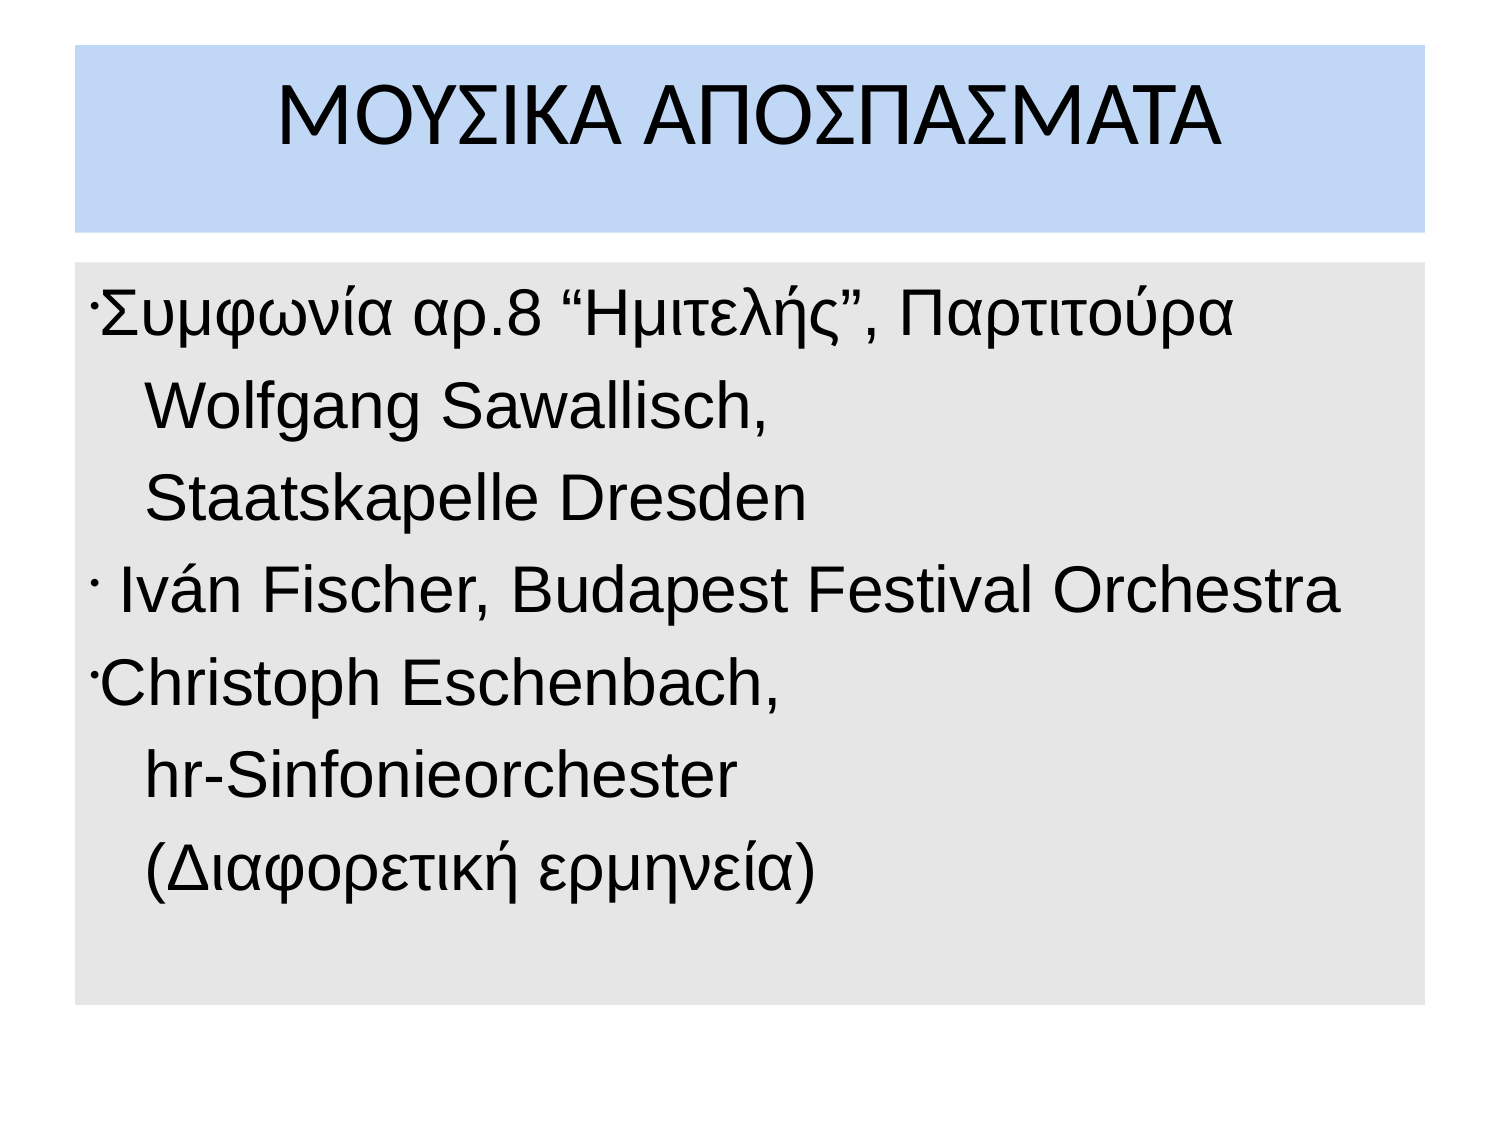

# ΜΟΥΣΙΚΑ ΑΠΟΣΠΑΣΜΑΤΑ
Συμφωνία αρ.8 “Ημιτελής”, Παρτιτούρα
 Wolfgang Sawallisch,
 Staatskapelle Dresden
 Iván Fischer, Budapest Festival Orchestra
Christoph Eschenbach,
 hr-Sinfonieorchester
 (Διαφορετική ερμηνεία)